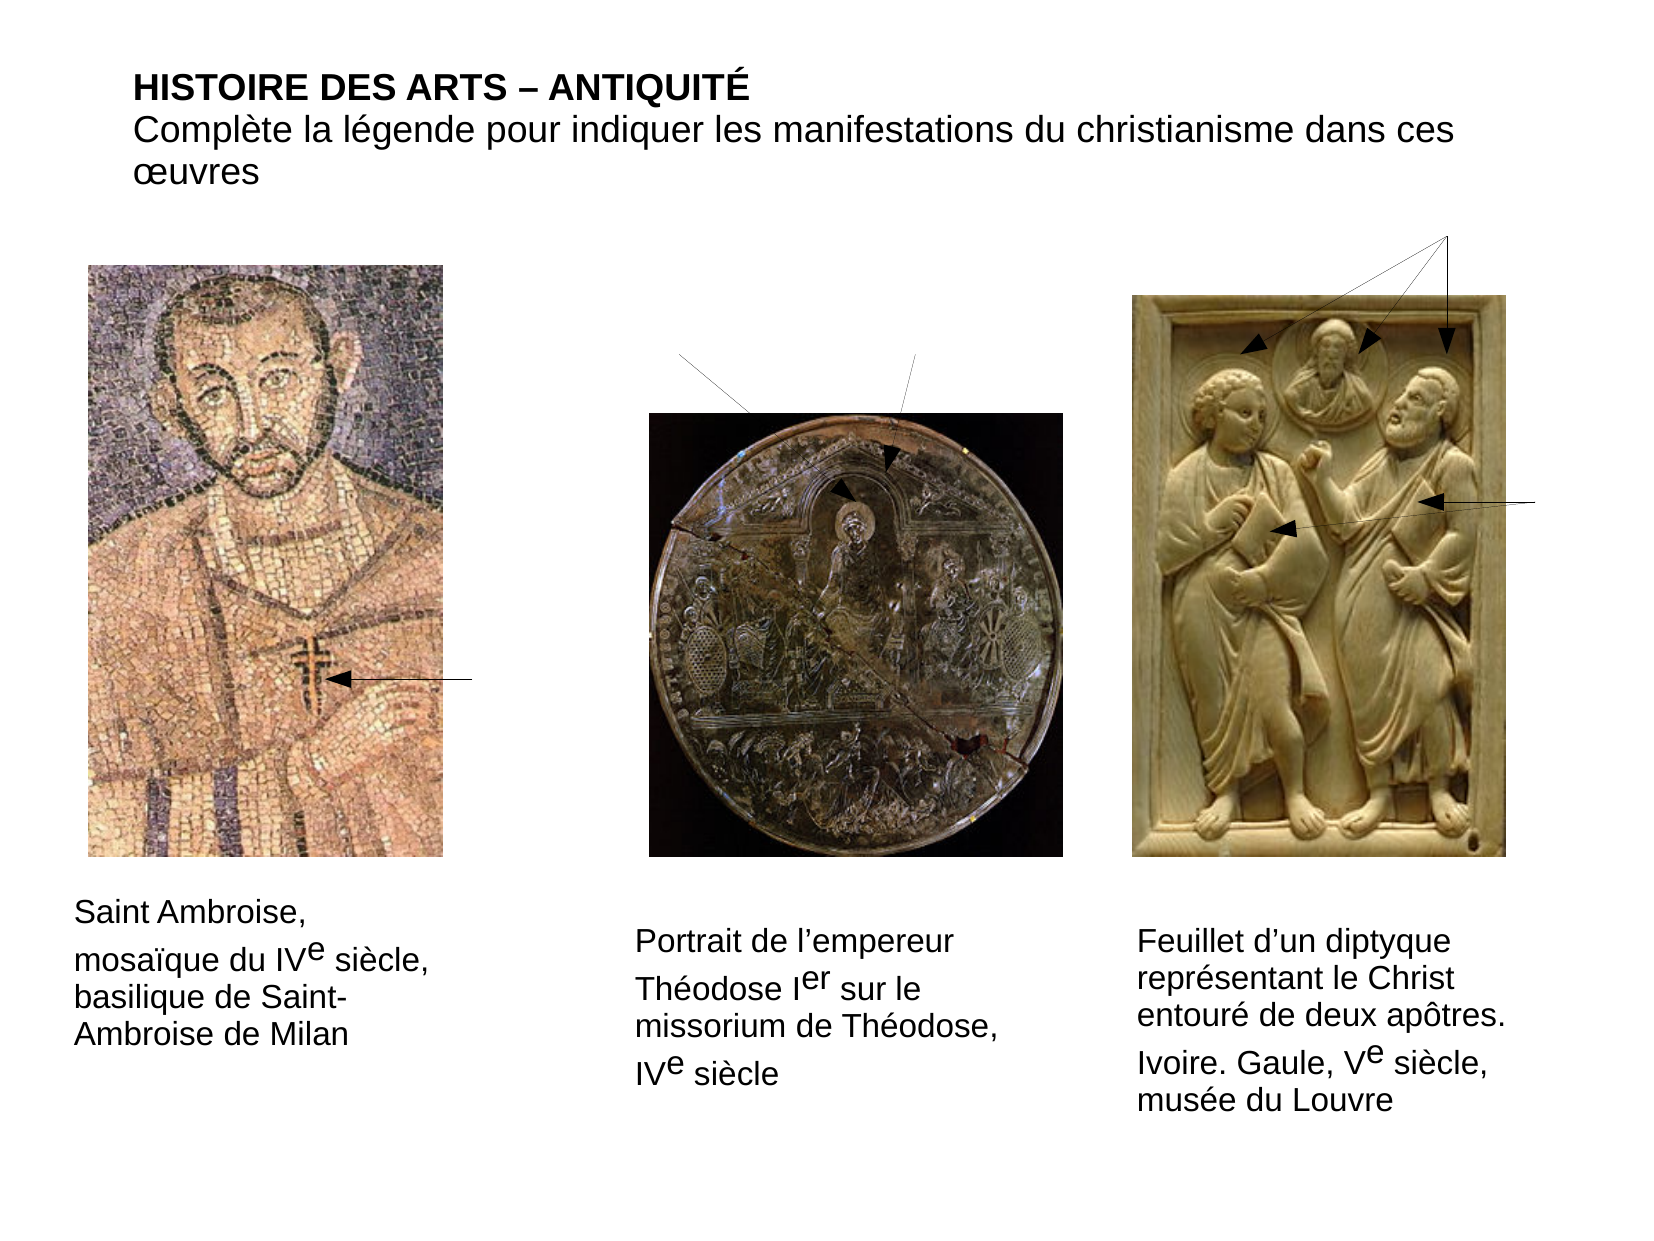

HISTOIRE DES ARTS – ANTIQUITÉ
Complète la légende pour indiquer les manifestations du christianisme dans ces œuvres
Saint Ambroise, mosaïque du IVe siècle, basilique de Saint-Ambroise de Milan
Portrait de l’empereur Théodose Ier sur le missorium de Théodose, IVe siècle
Feuillet d’un diptyque représentant le Christ entouré de deux apôtres. Ivoire. Gaule, Ve siècle, musée du Louvre
Saint Ambroise, mosaïque du IVe siècle, basilique de Saint-Ambroise de Milan
Saint Ambroise, mosaïque du IVe siècle, basilique de Saint-Ambroise de Milan
Saint Ambroise, mosaïque du IVe siècle, basilique de Saint-Ambroise de Milan
Saint Ambroise, mosaïque du IVe siècle, basilique de Saint-Ambroise de Milan